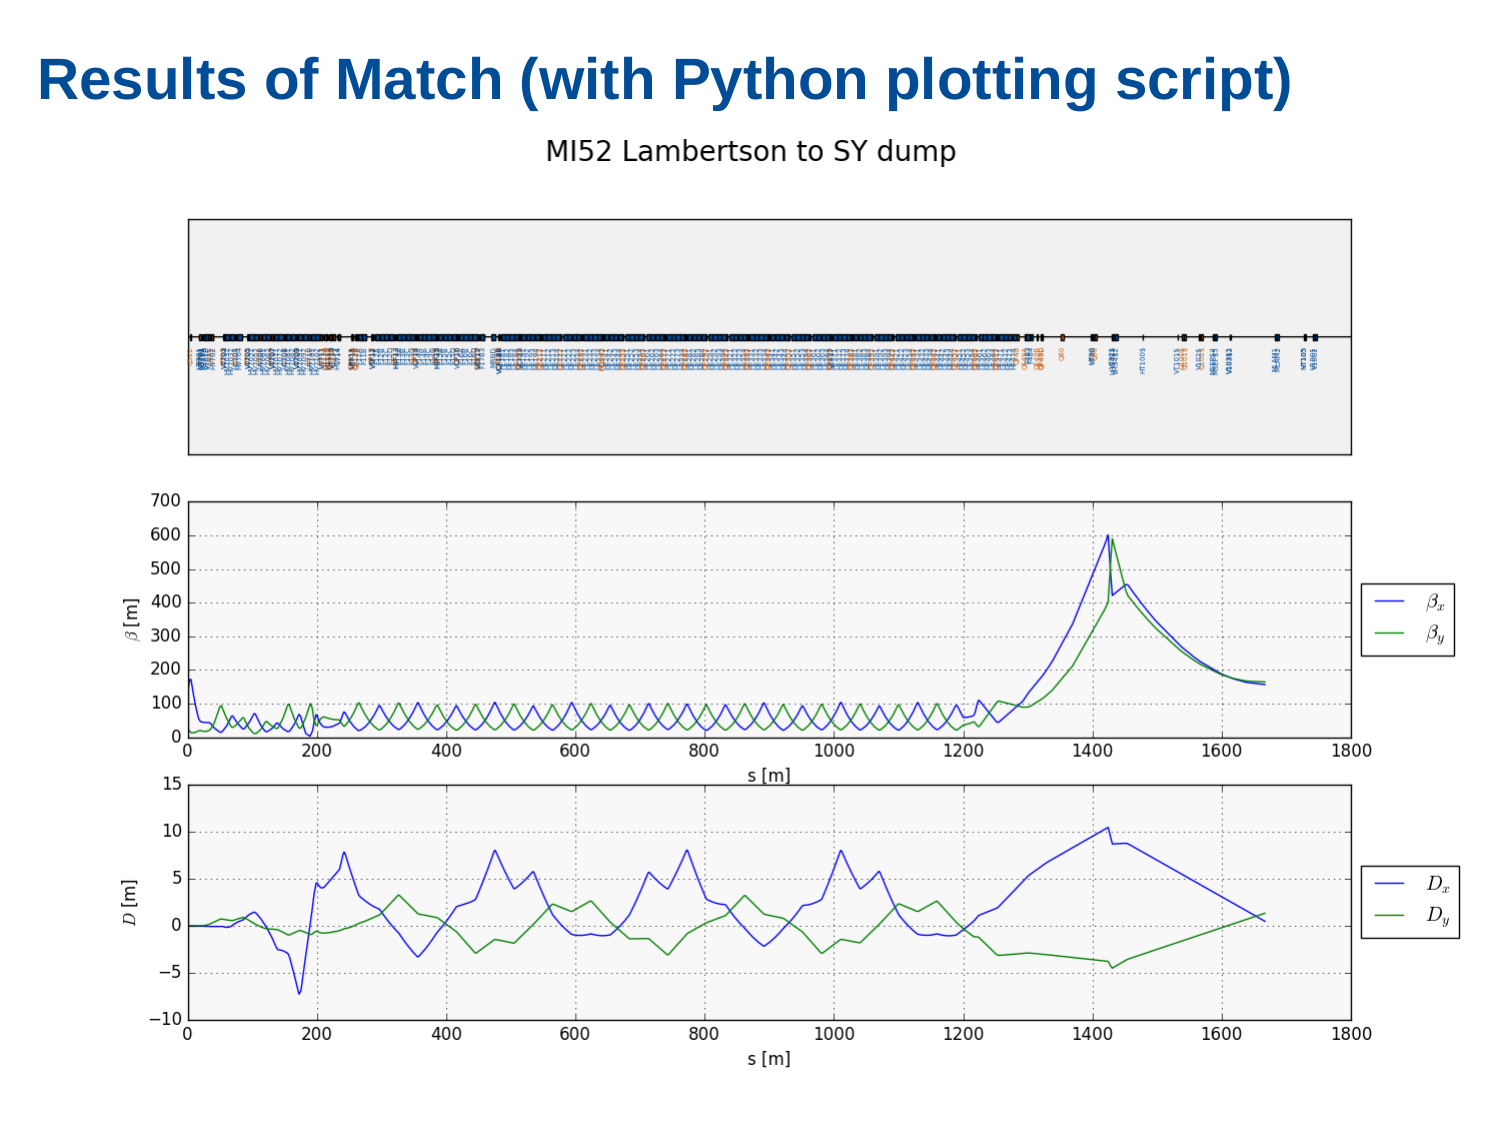

# Results of Match (with Python plotting script)